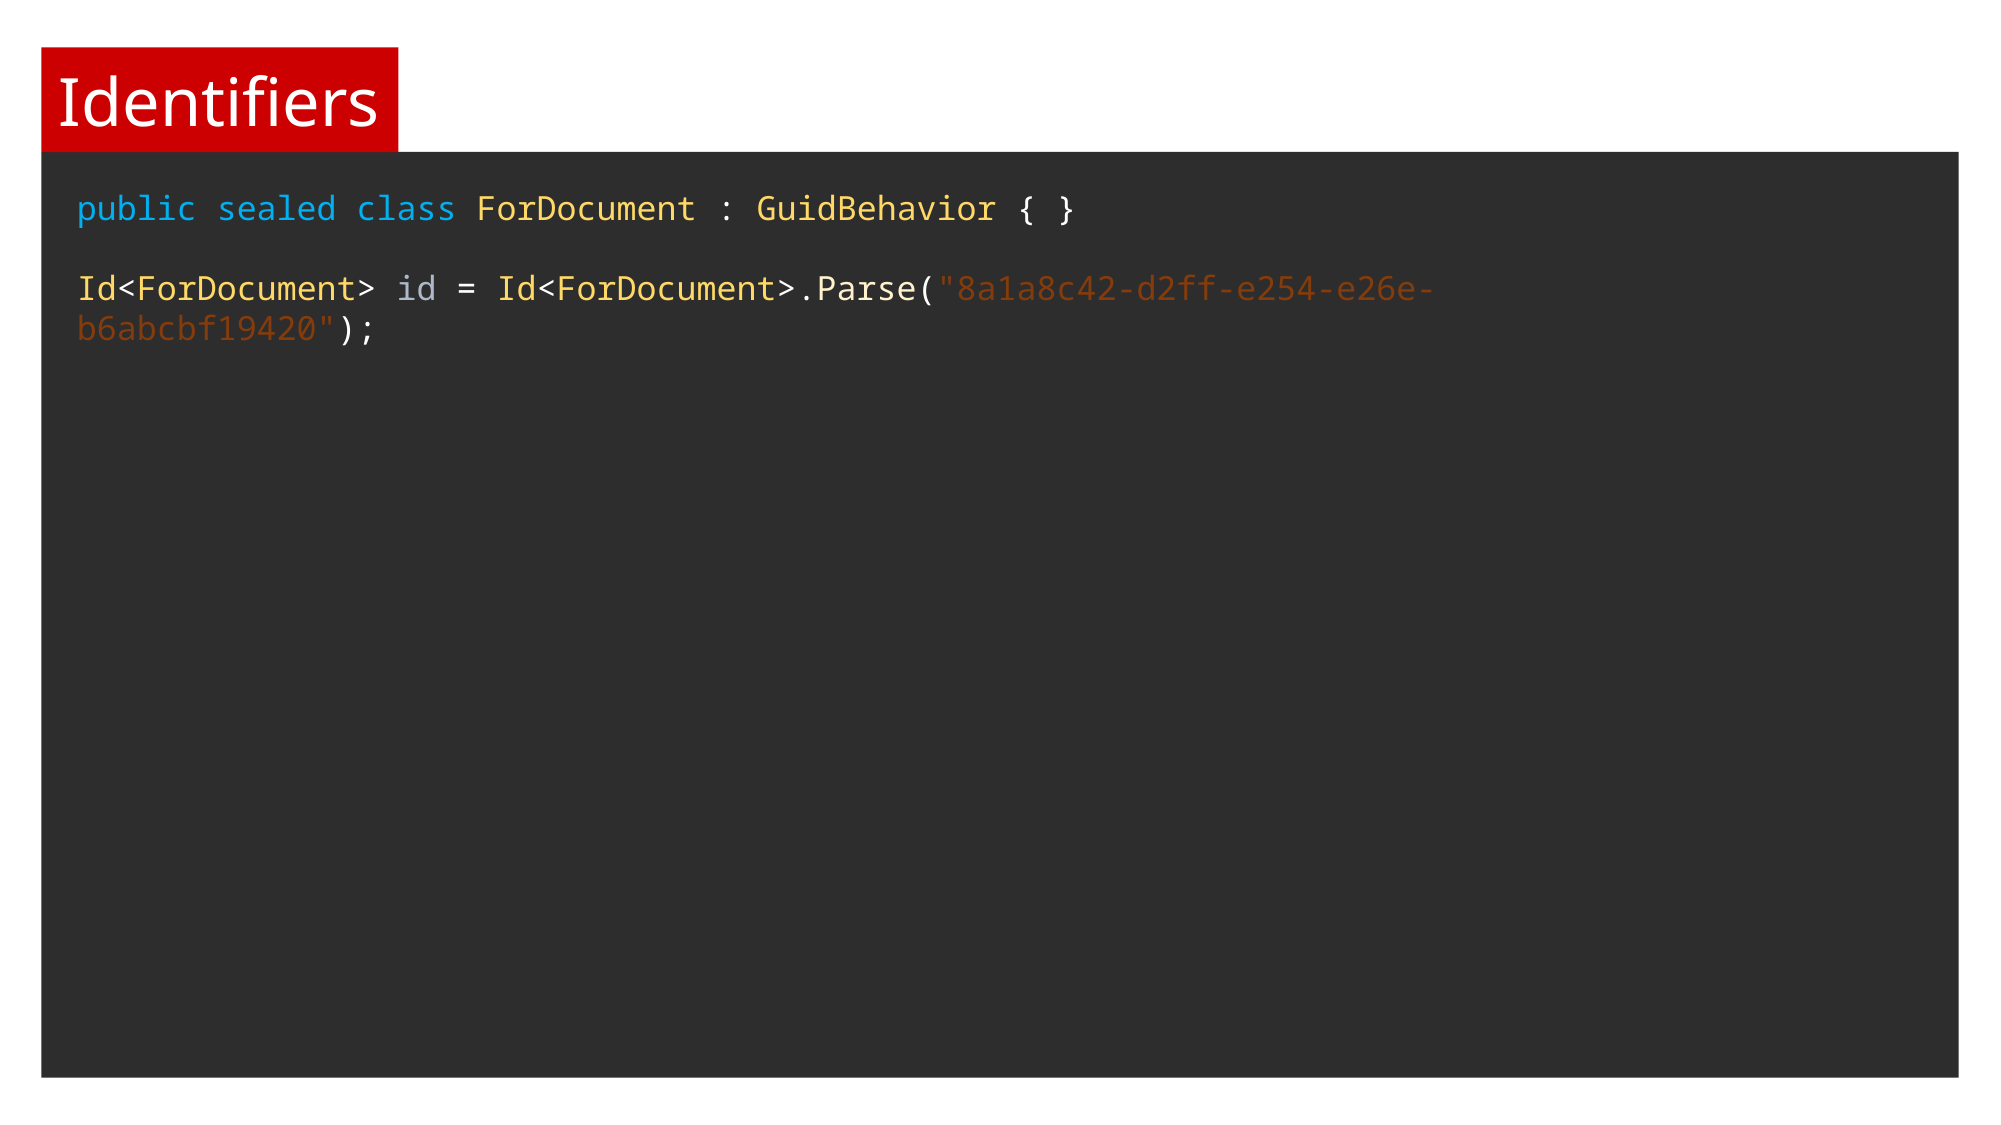

Identifiers
public sealed class ForDocument : GuidBehavior { }
Id<ForDocument> id = Id<ForDocument>.Parse("8a1a8c42-d2ff-e254-e26e-b6abcbf19420");